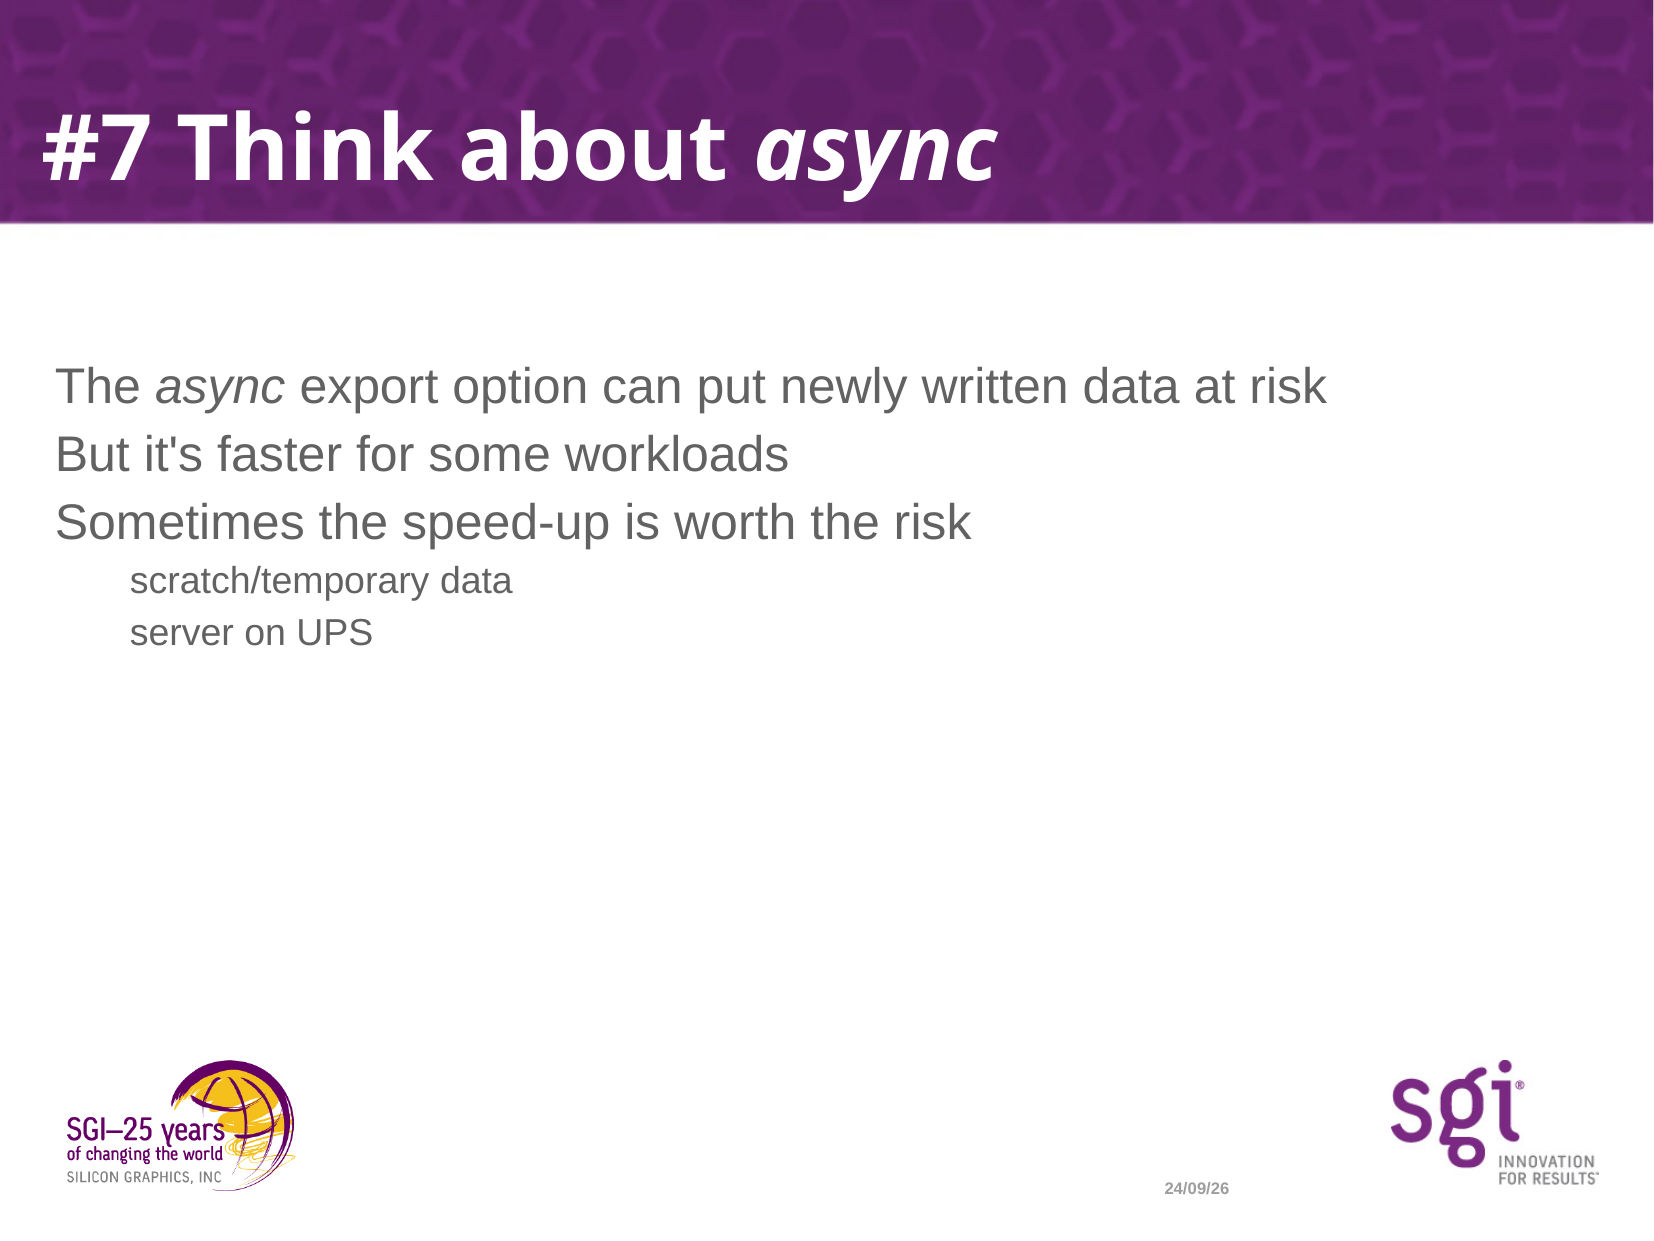

# #7 Think about async
The async export option can put newly written data at risk
But it's faster for some workloads
Sometimes the speed-up is worth the risk
scratch/temporary data
server on UPS